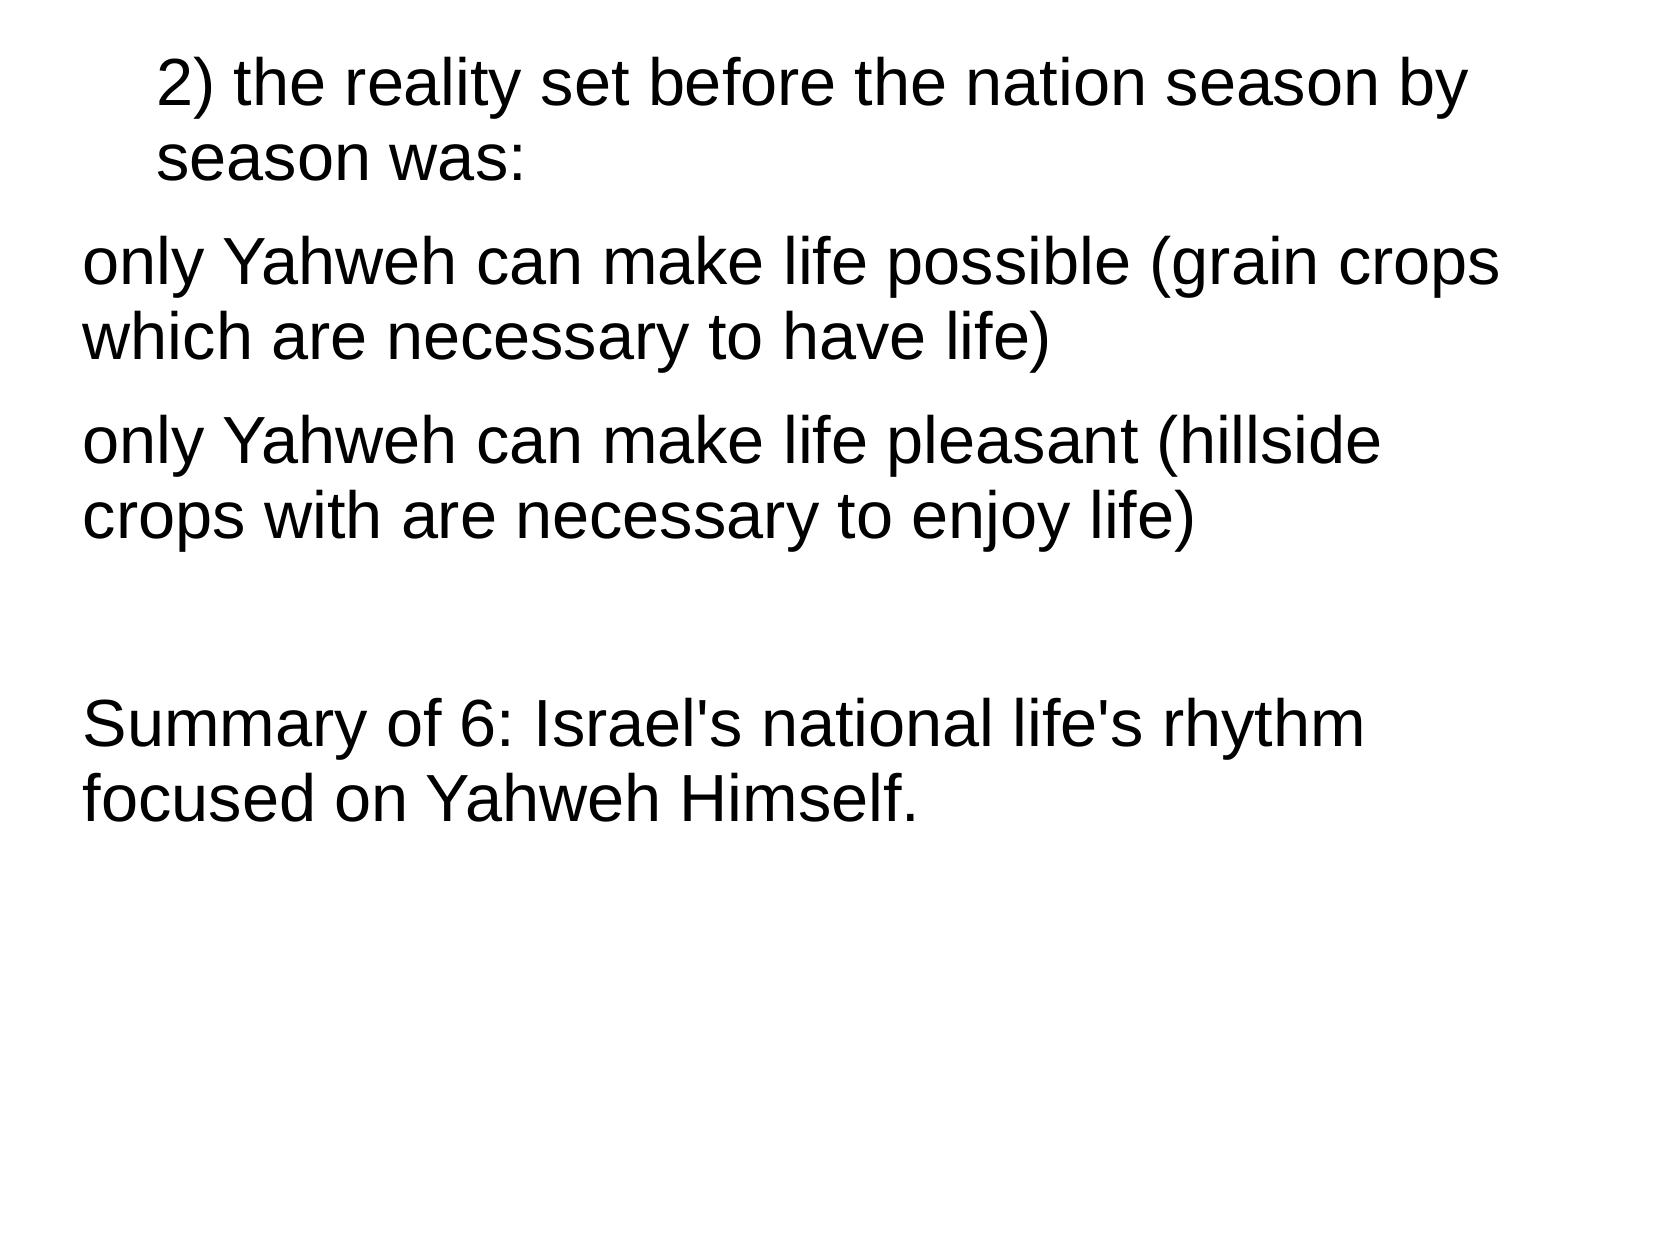

# 2) the reality set before the nation season by season was:
only Yahweh can make life possible (grain crops which are necessary to have life)
only Yahweh can make life pleasant (hillside crops with are necessary to enjoy life)
Summary of 6: Israel's national life's rhythm focused on Yahweh Himself.